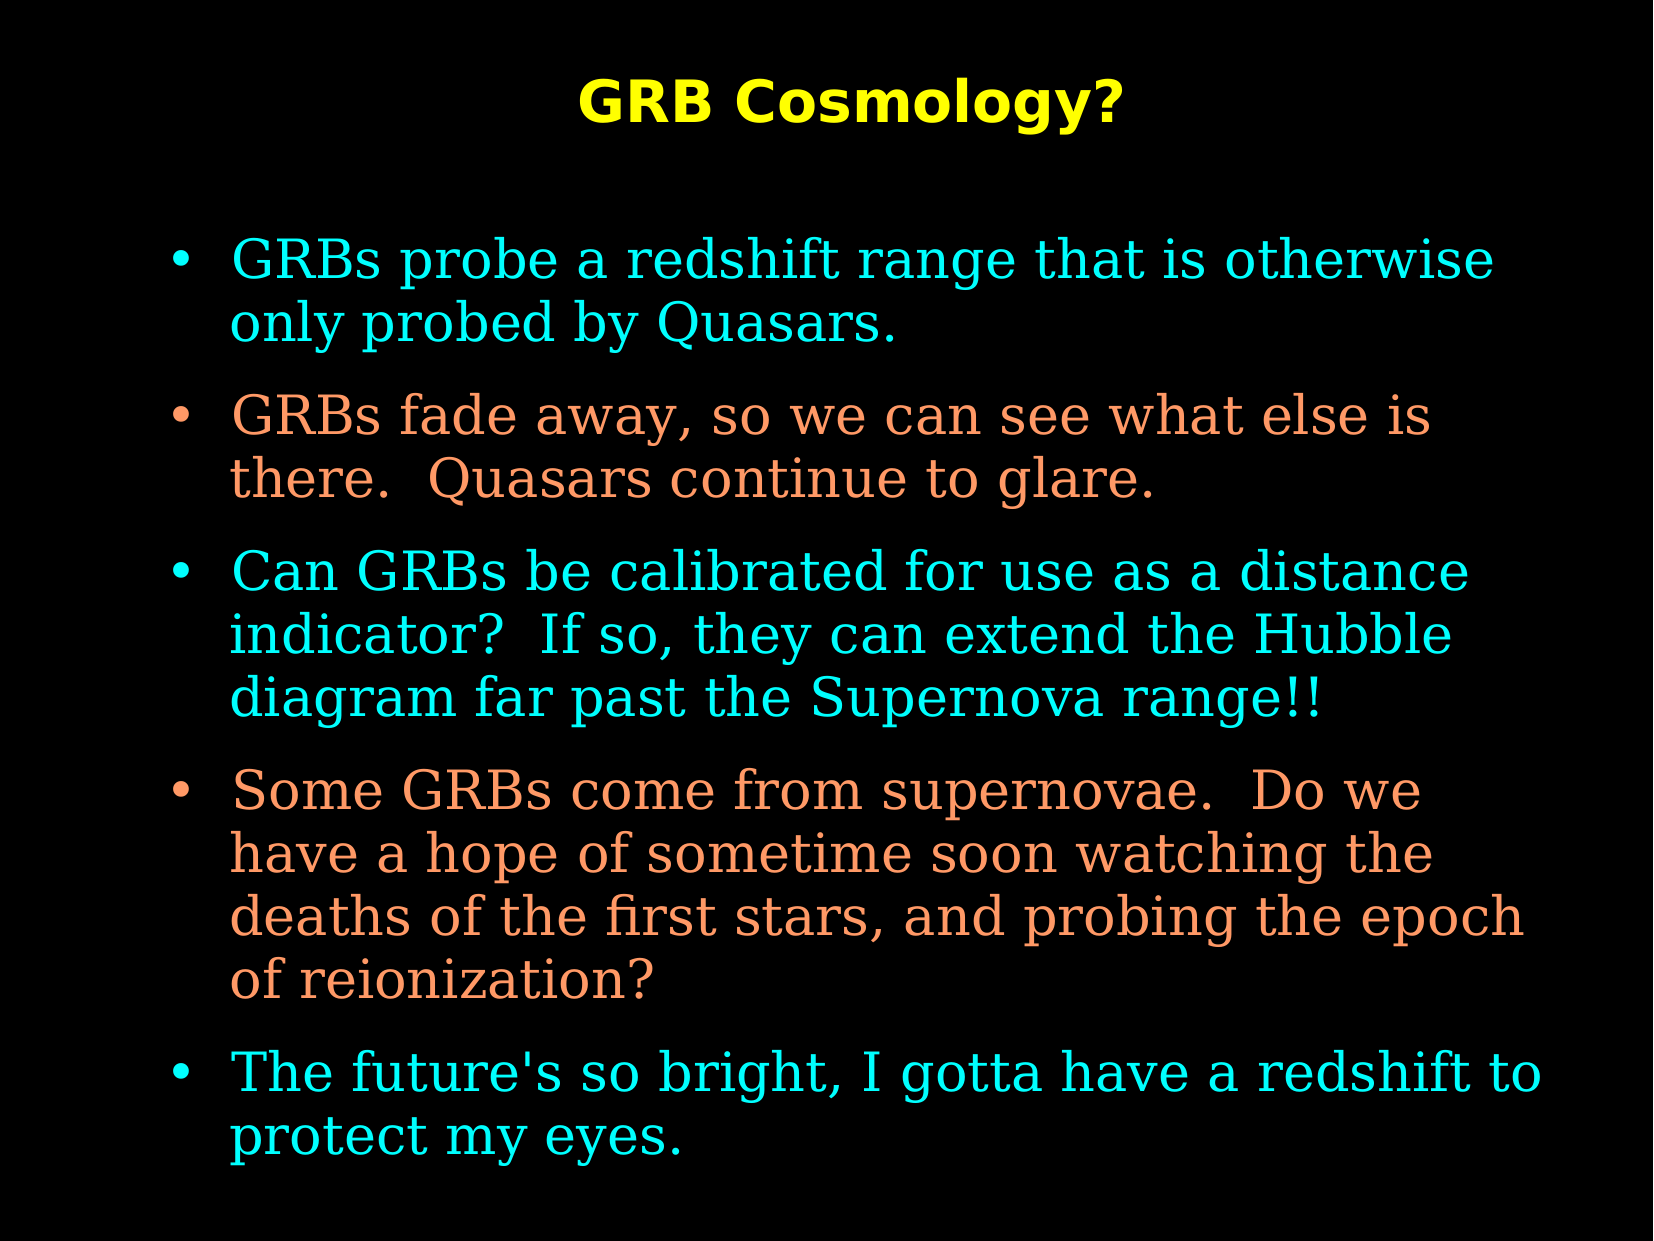

GRB Cosmology?
•	GRBs probe a redshift range that is otherwise only probed by Quasars.
•	GRBs fade away, so we can see what else is there. Quasars continue to glare.
•	Can GRBs be calibrated for use as a distance indicator? If so, they can extend the Hubble diagram far past the Supernova range!!
•	Some GRBs come from supernovae. Do we have a hope of sometime soon watching the deaths of the first stars, and probing the epoch of reionization?
•	The future's so bright, I gotta have a redshift to protect my eyes.